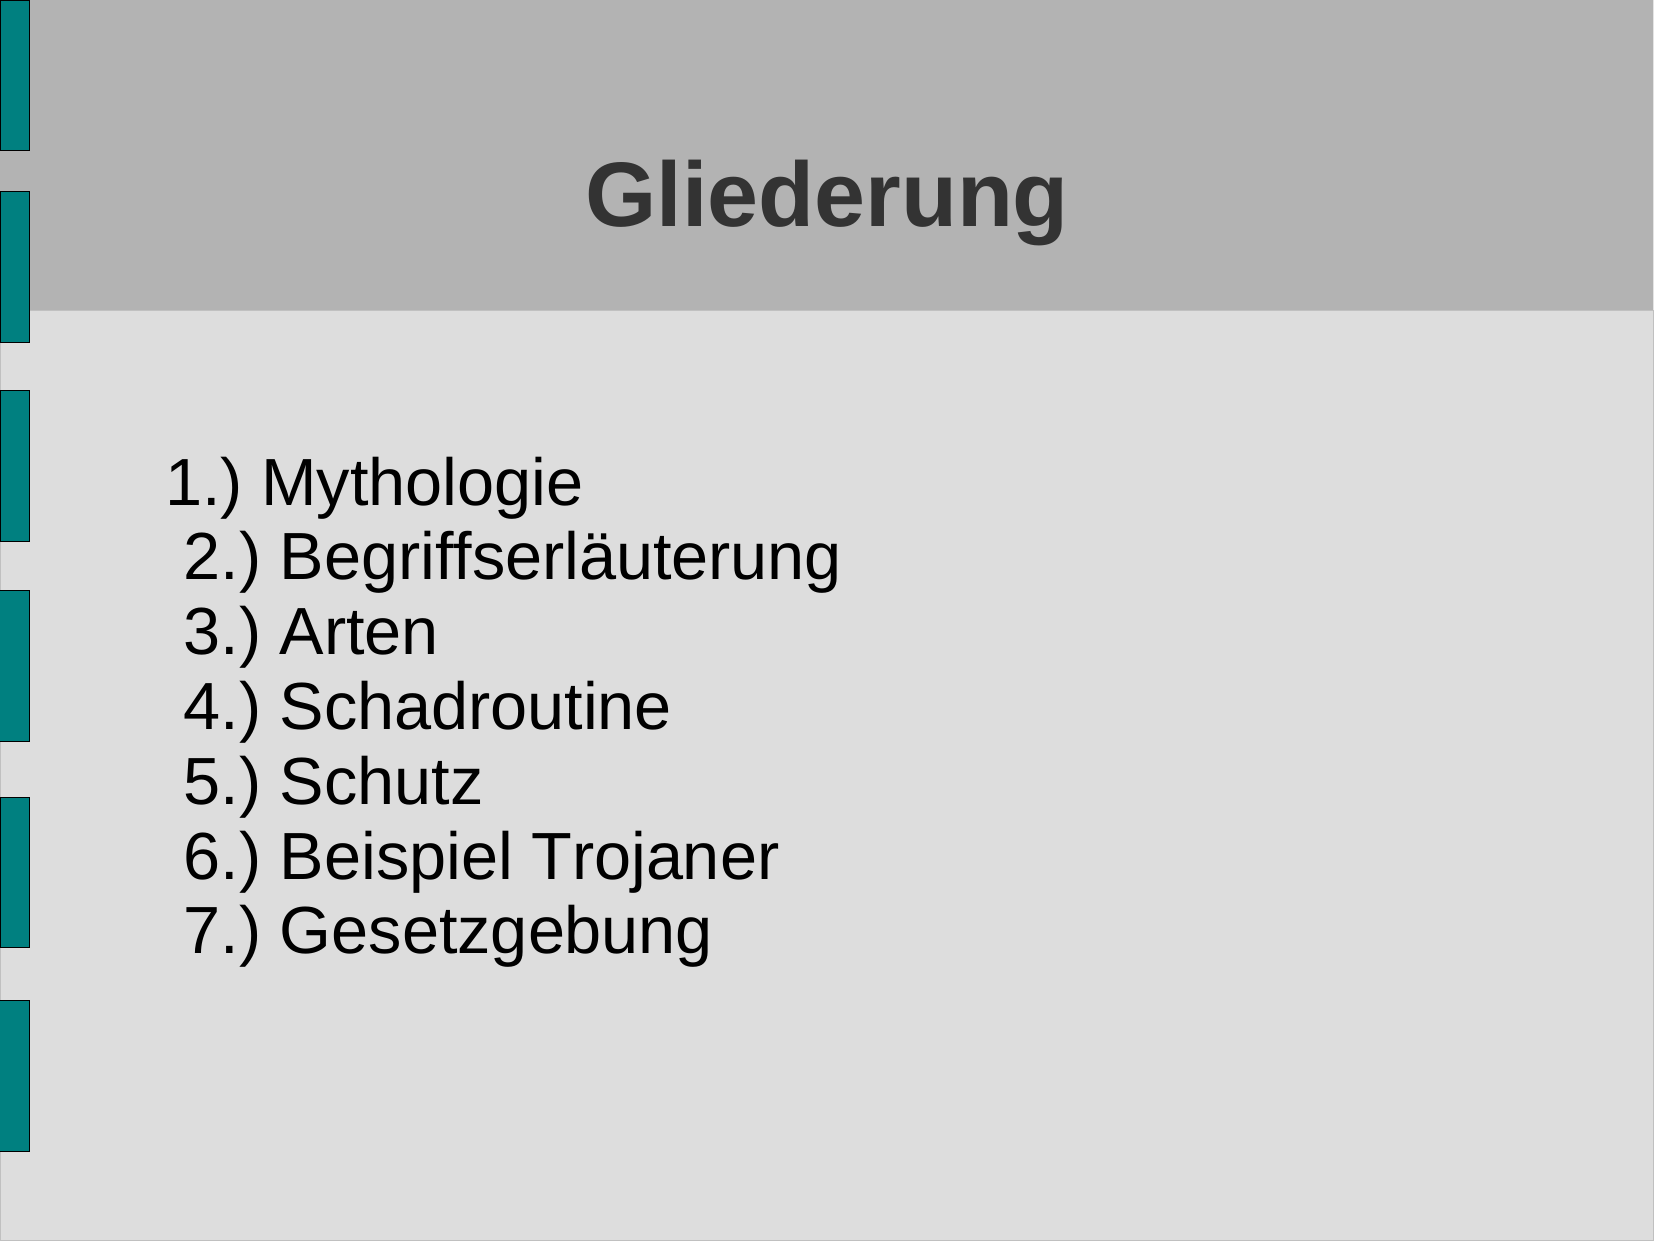

# Gliederung
1.) Mythologie
 2.) Begriffserläuterung
 3.) Arten
 4.) Schadroutine
 5.) Schutz
 6.) Beispiel Trojaner
 7.) Gesetzgebung